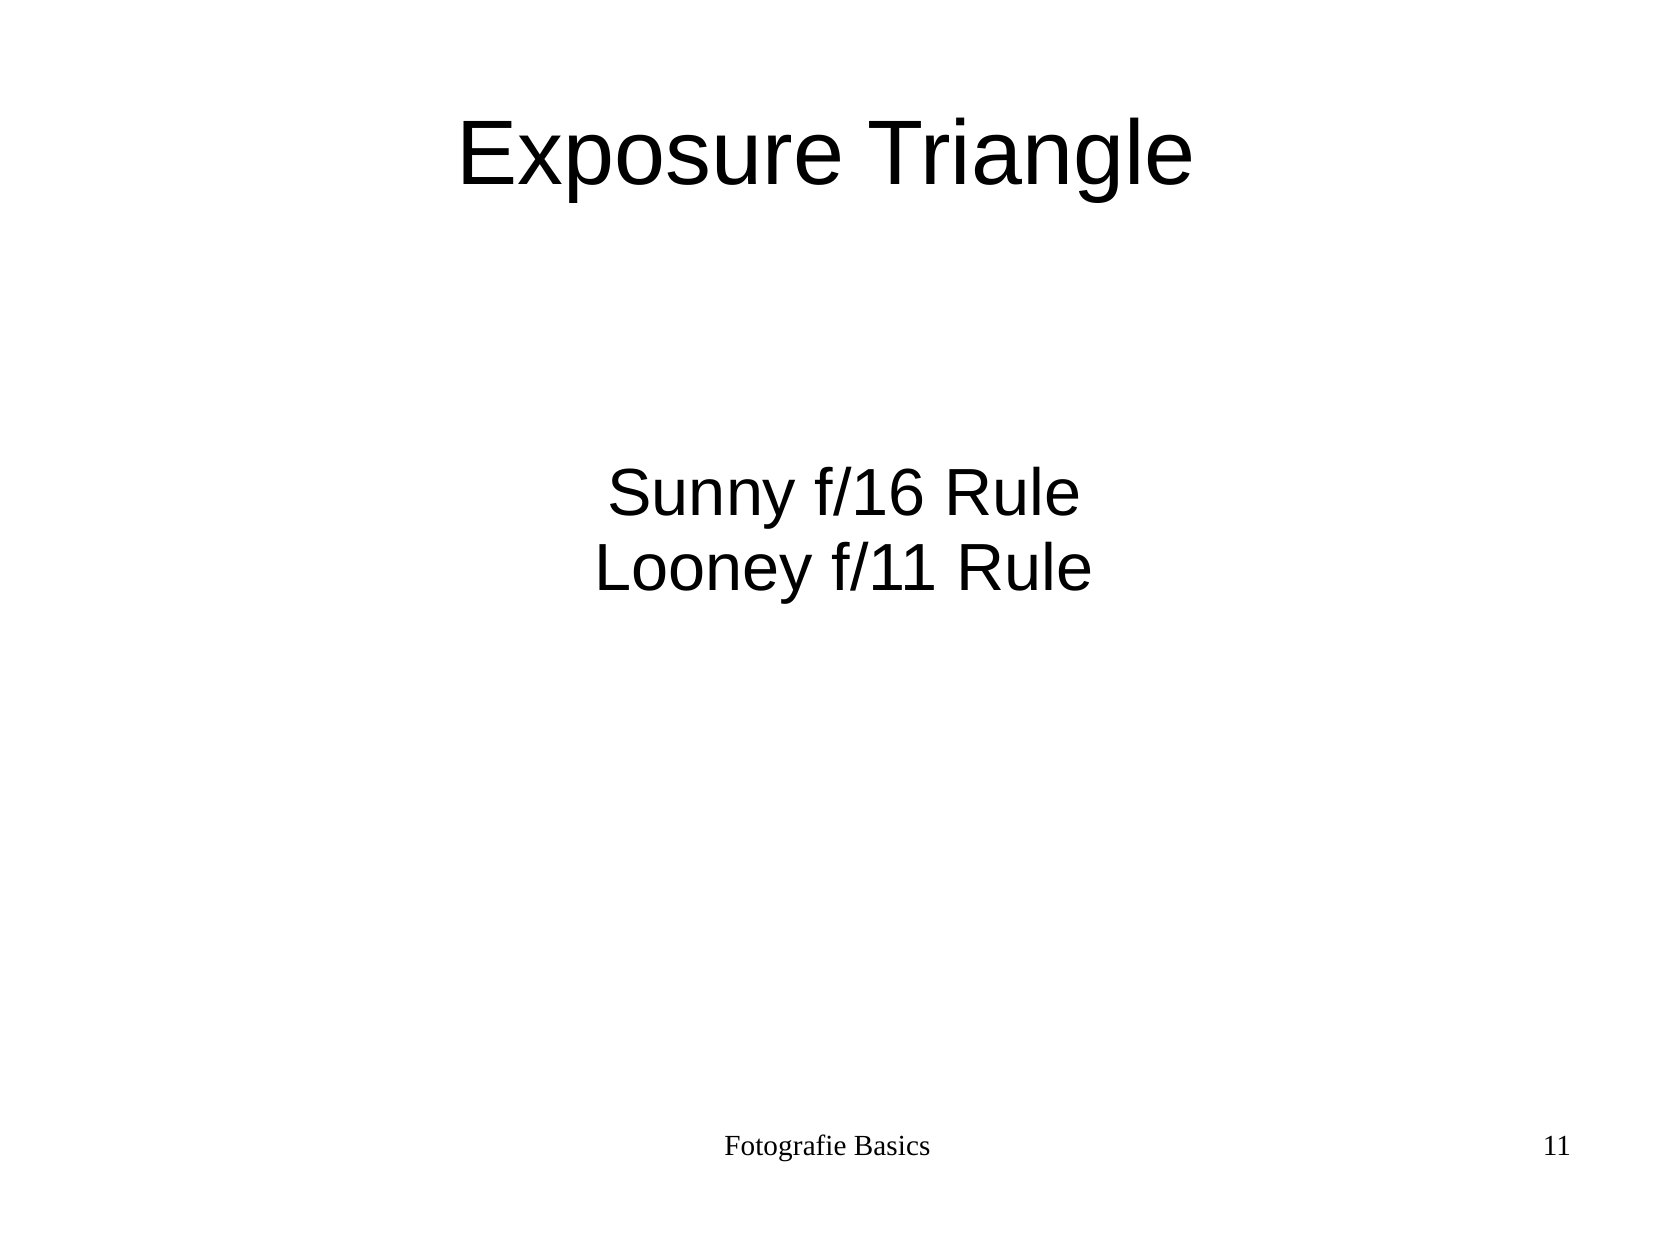

# Exposure Triangle
Sunny f/16 Rule
Looney f/11 Rule
Fotografie Basics
11